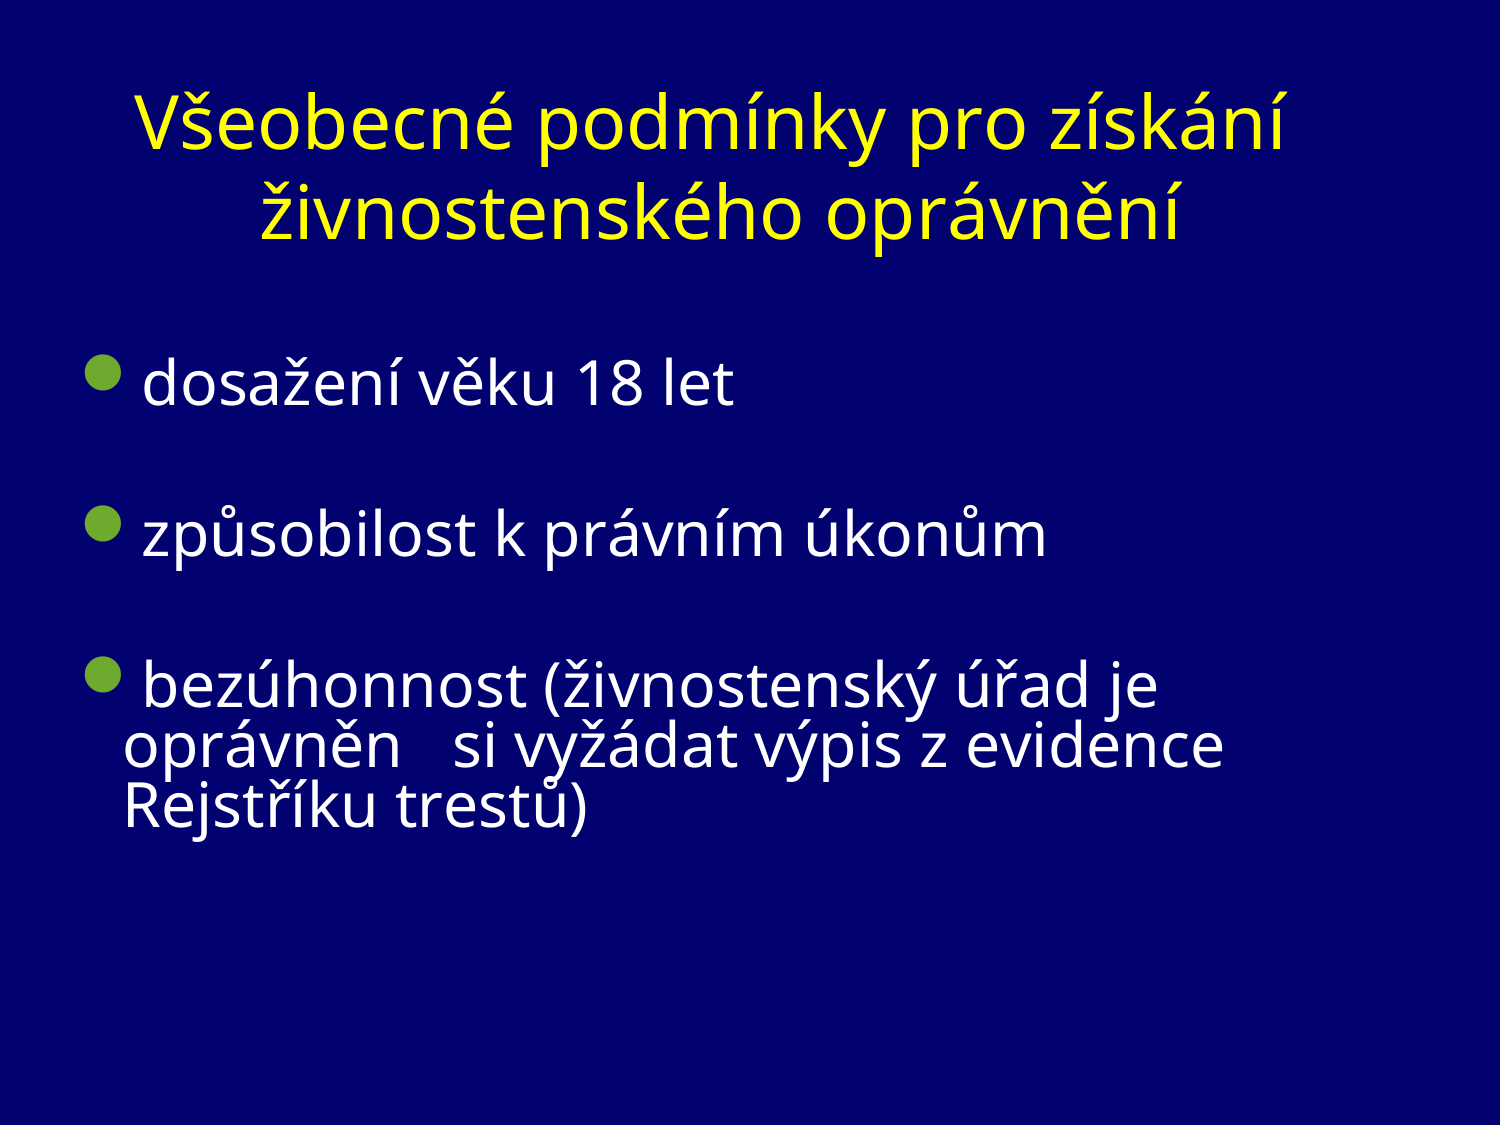

Všeobecné podmínky pro získání
živnostenského oprávnění
dosažení věku 18 let
způsobilost k právním úkonům
bezúhonnost (živnostenský úřad je oprávněn si vyžádat výpis z evidence Rejstříku trestů)